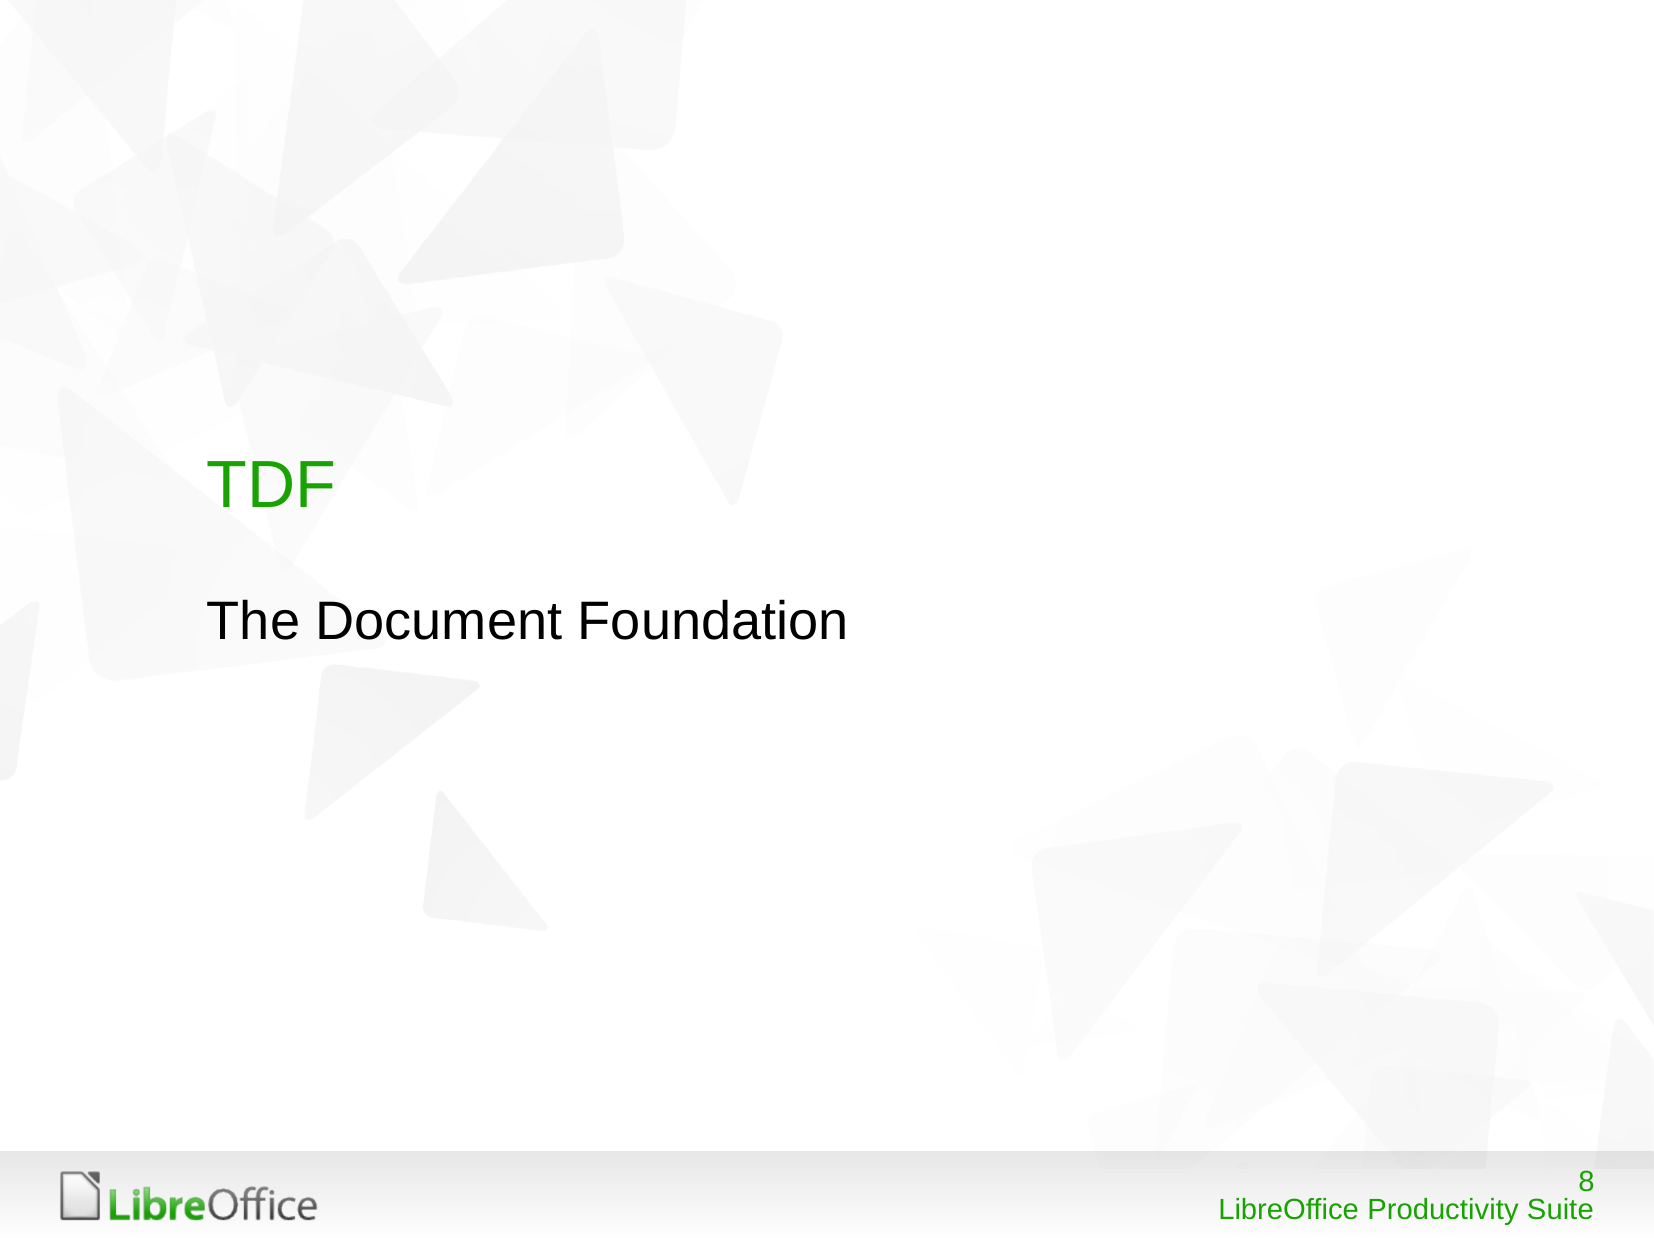

# TDF
The Document Foundation
8
LibreOffice Productivity Suite